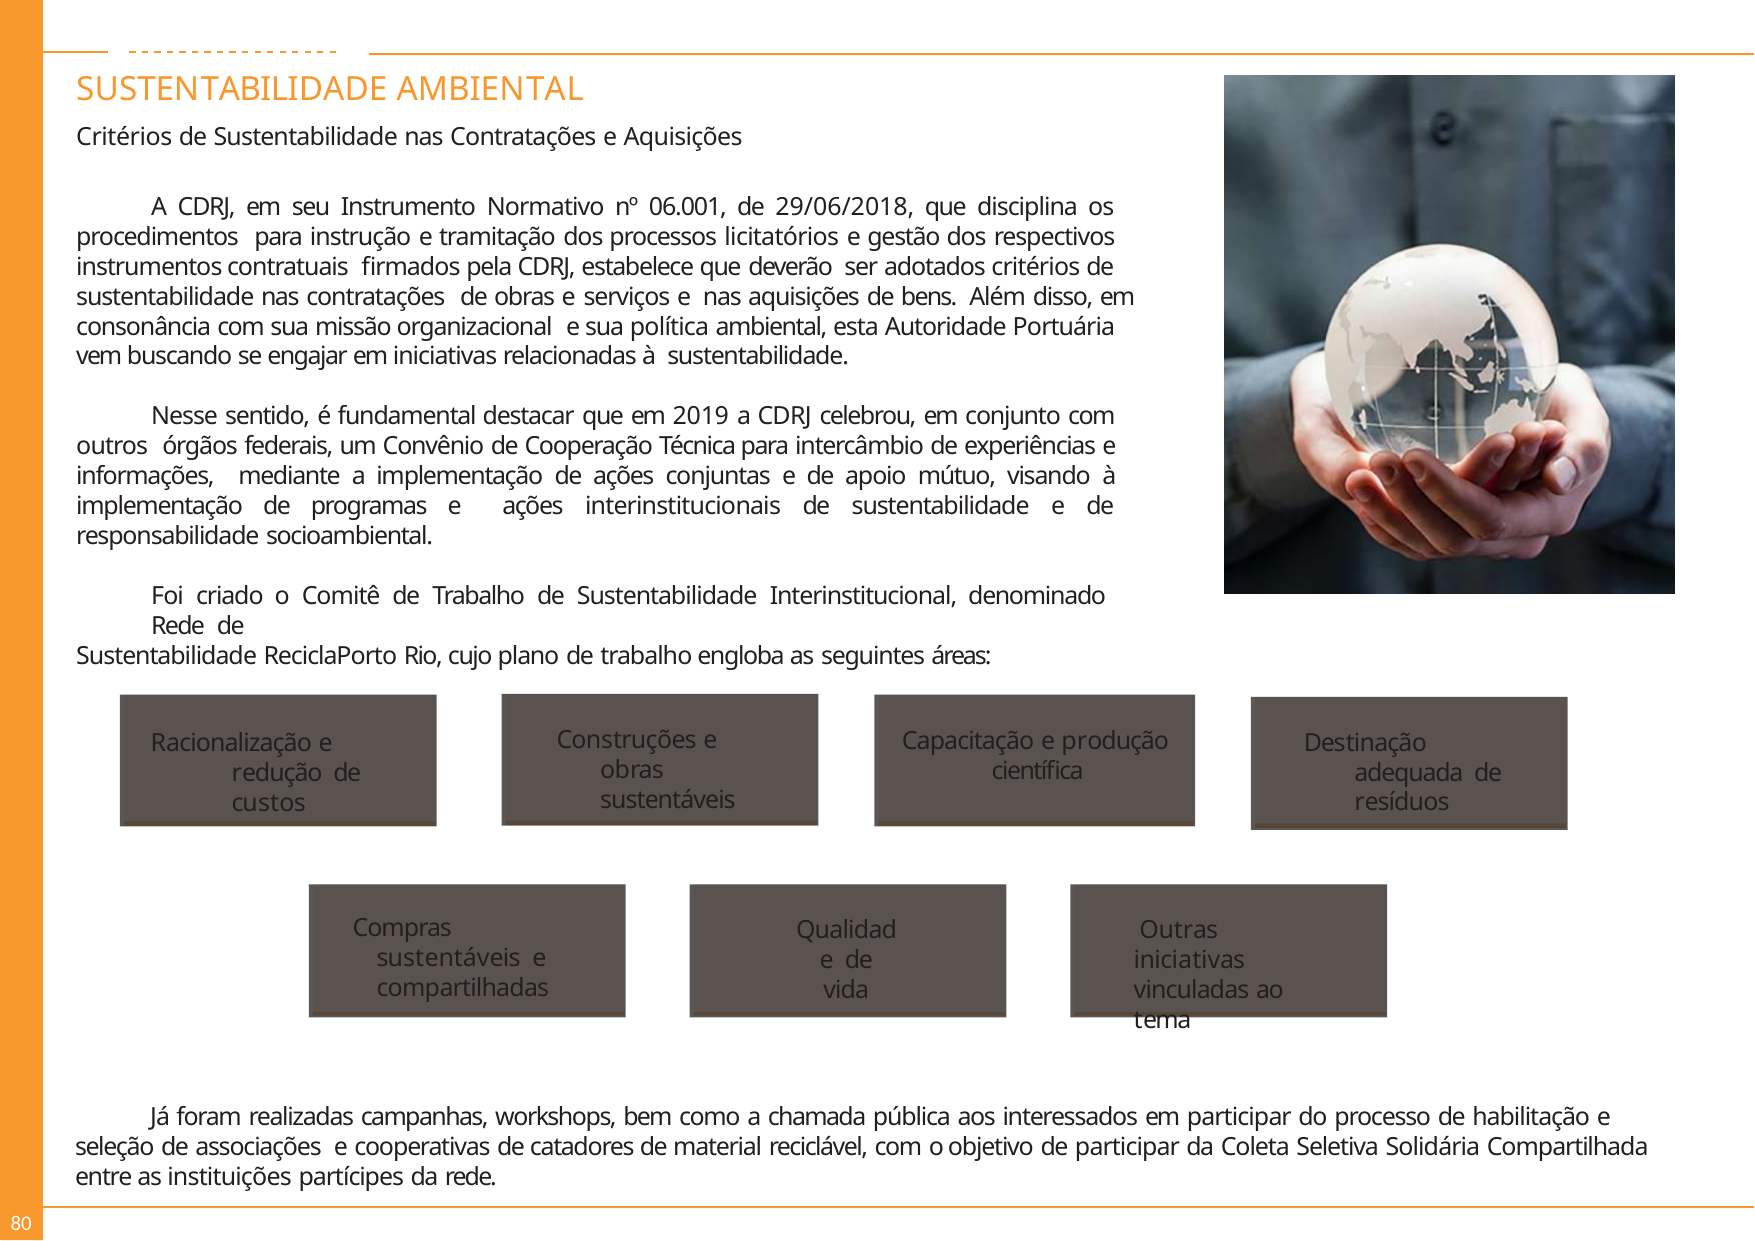

SUSTENTABILIDADE AMBIENTAL
Critérios de Sustentabilidade nas Contratações e Aquisições
A CDRJ, em seu Instrumento Normativo nº 06.001, de 29/06/2018, que disciplina os procedimentos para instrução e tramitação dos processos licitatórios e gestão dos respectivos instrumentos contratuais firmados pela CDRJ, estabelece que deverão ser adotados critérios de sustentabilidade nas contratações de obras e serviços e nas aquisições de bens. Além disso, em consonância com sua missão organizacional e sua política ambiental, esta Autoridade Portuária vem buscando se engajar em iniciativas relacionadas à sustentabilidade.
Nesse sentido, é fundamental destacar que em 2019 a CDRJ celebrou, em conjunto com outros órgãos federais, um Convênio de Cooperação Técnica para intercâmbio de experiências e informações, mediante a implementação de ações conjuntas e de apoio mútuo, visando à implementação de programas e ações interinstitucionais de sustentabilidade e de responsabilidade socioambiental.
Foi criado o Comitê de Trabalho de Sustentabilidade Interinstitucional, denominado Rede de
Sustentabilidade ReciclaPorto Rio, cujo plano de trabalho engloba as seguintes áreas:
Construções e obras sustentáveis
Racionalização e redução de custos
Capacitação e produção
científica
Destinação adequada de resíduos
Compras sustentáveis e compartilhadas
Qualidade de vida
Outras iniciativas vinculadas ao tema
Já foram realizadas campanhas, workshops, bem como a chamada pública aos interessados em participar do processo de habilitação e seleção de associações e cooperativas de catadores de material reciclável, com o objetivo de participar da Coleta Seletiva Solidária Compartilhada entre as instituições partícipes da rede.
80